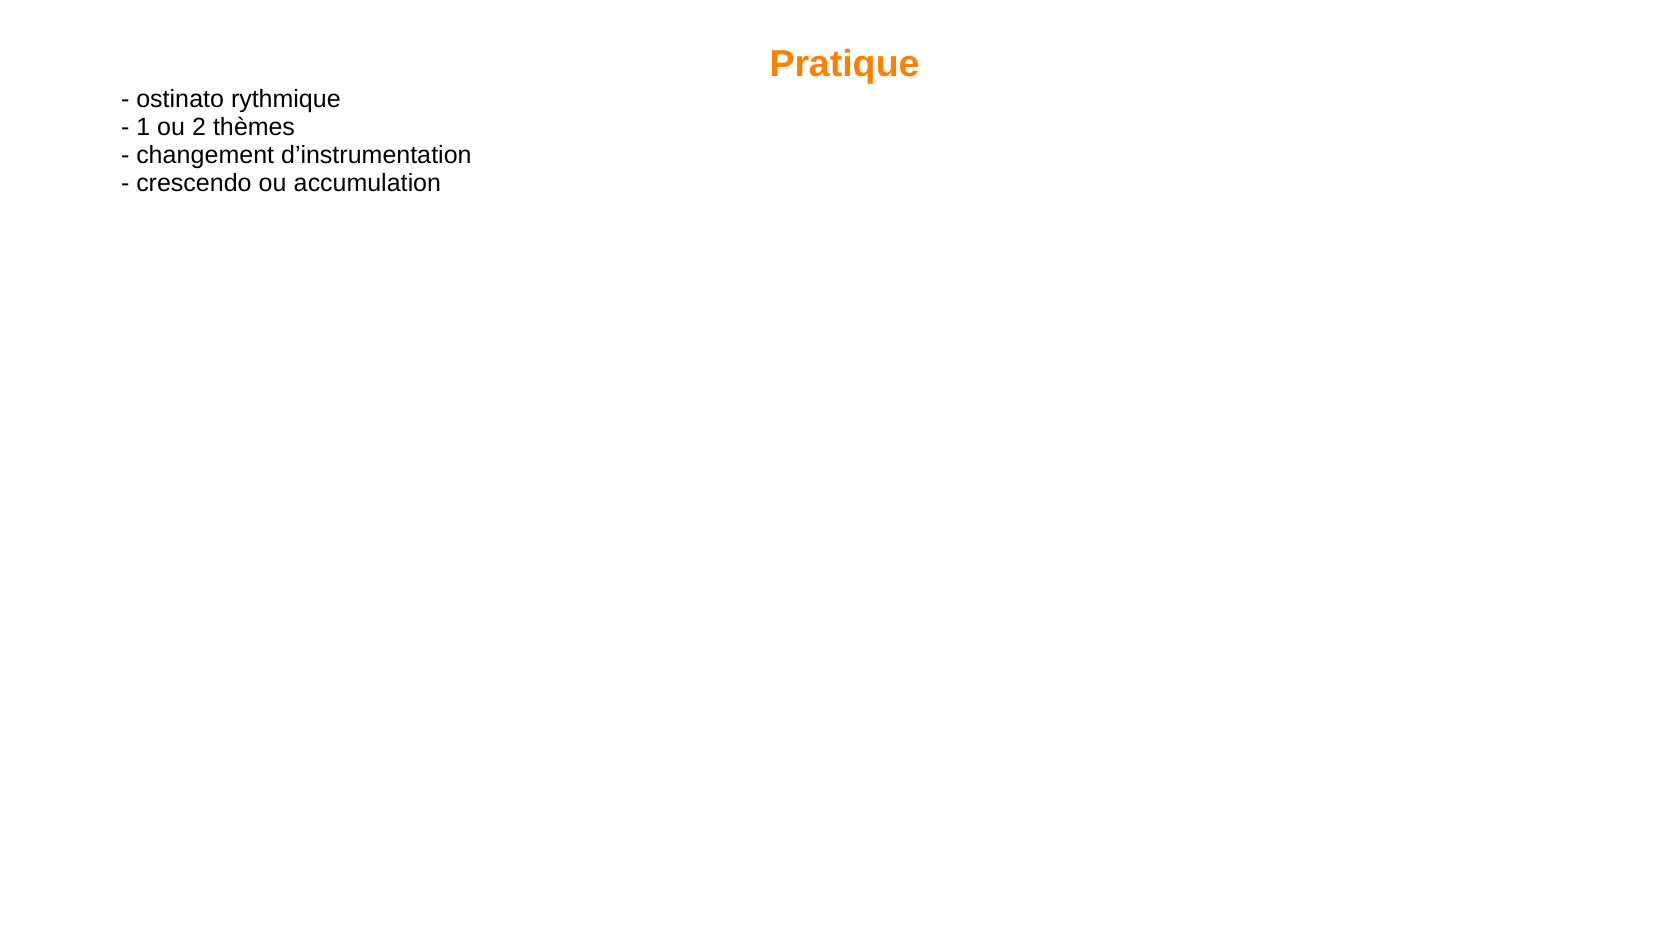

Pratique
- ostinato rythmique
- 1 ou 2 thèmes
- changement d’instrumentation
- crescendo ou accumulation